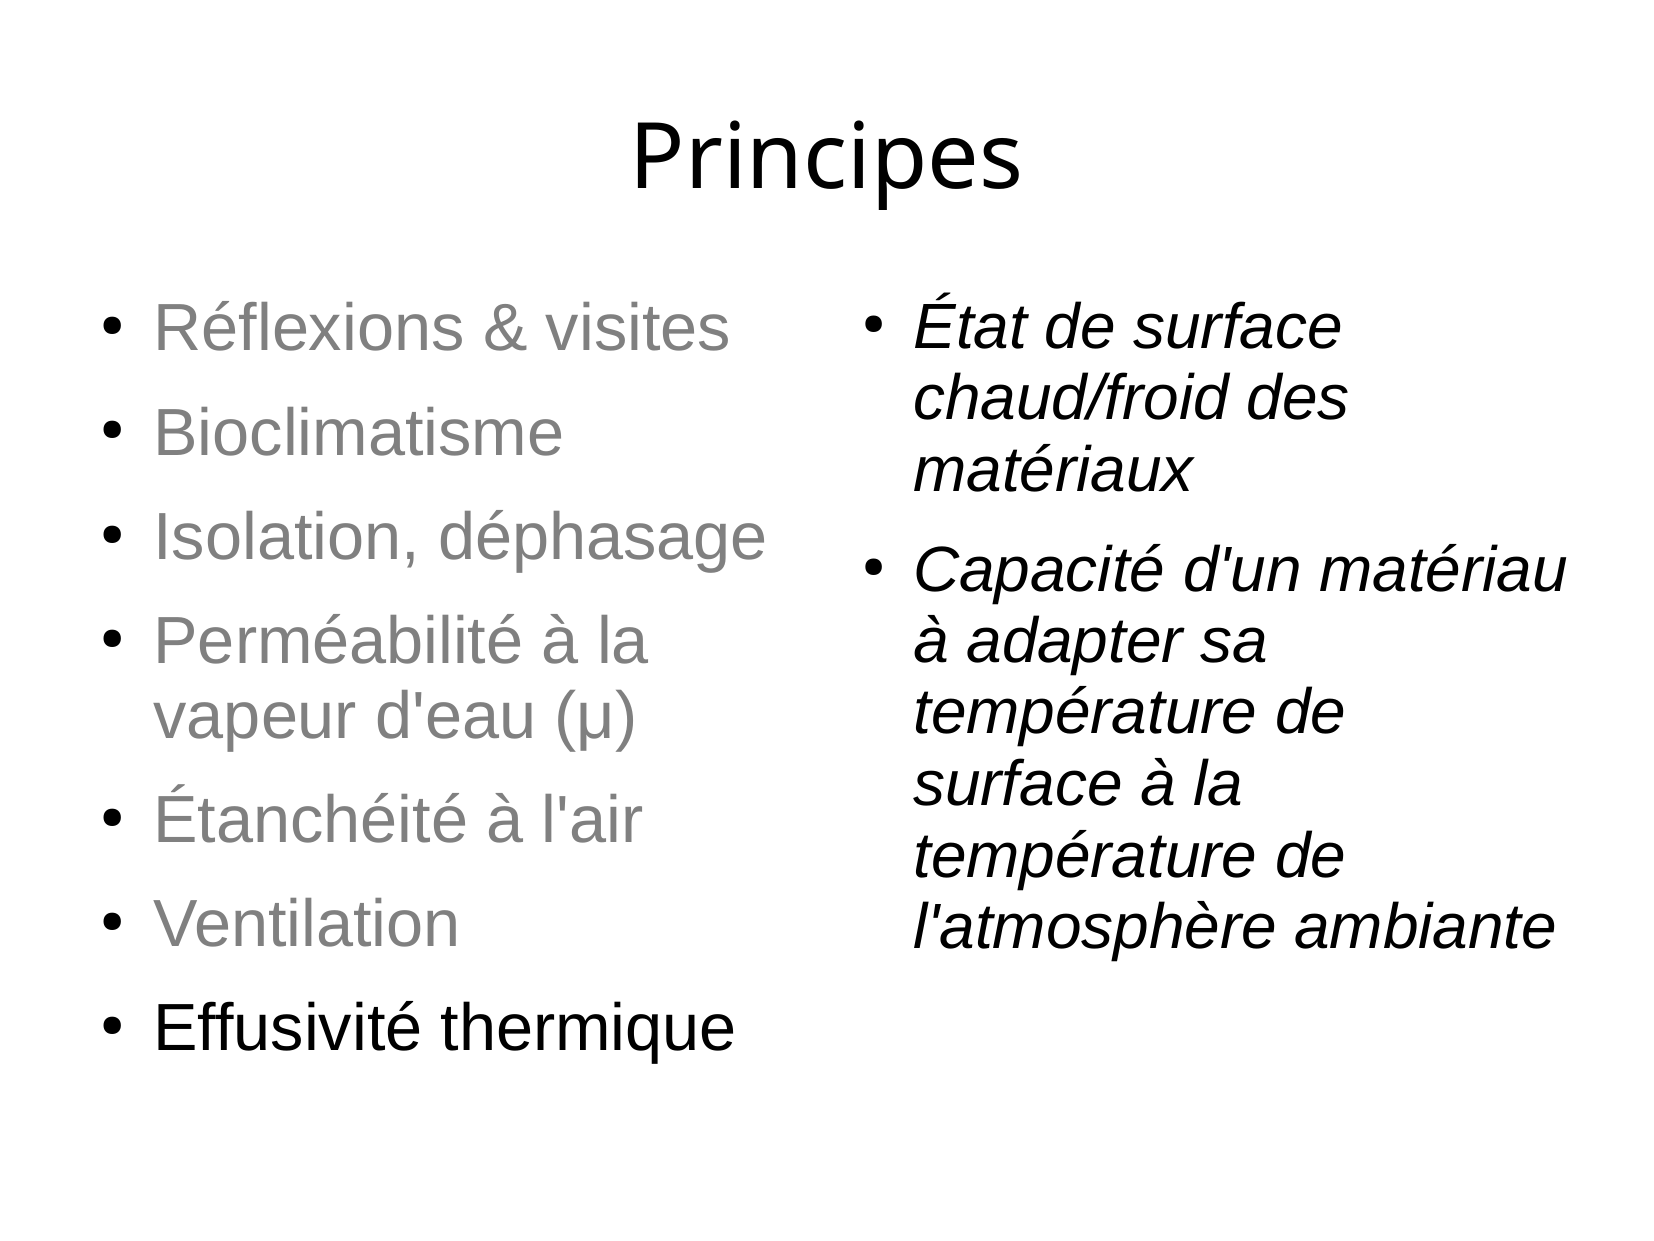

# Principes
Réflexions & visites
Bioclimatisme
Isolation, déphasage
Perméabilité à la vapeur d'eau (μ)
Étanchéité à l'air
Ventilation
Effusivité thermique
État de surface chaud/froid des matériaux
Capacité d'un matériau à adapter sa température de surface à la température de l'atmosphère ambiante